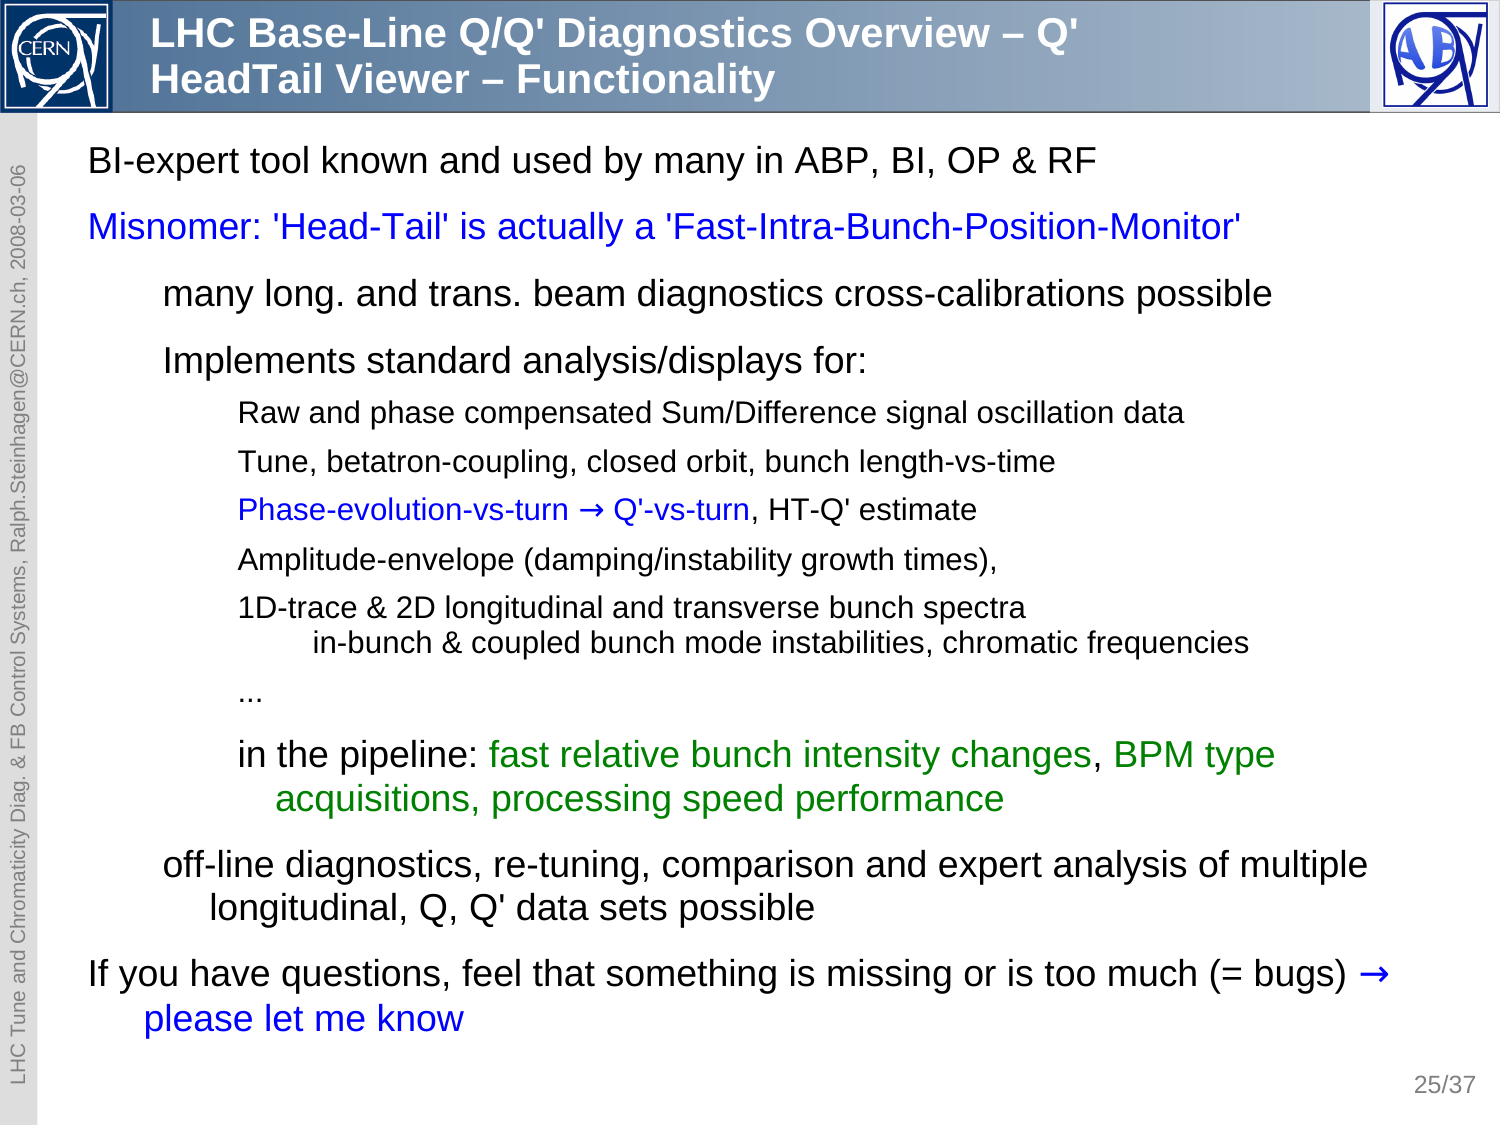

# LHC Base-Line Q/Q' Diagnostics Overview – Q' HeadTail Viewer – Functionality
BI-expert tool known and used by many in ABP, BI, OP & RF
Misnomer: 'Head-Tail' is actually a 'Fast-Intra-Bunch-Position-Monitor'
many long. and trans. beam diagnostics cross-calibrations possible
Implements standard analysis/displays for:
Raw and phase compensated Sum/Difference signal oscillation data
Tune, betatron-coupling, closed orbit, bunch length-vs-time
Phase-evolution-vs-turn → Q'-vs-turn, HT-Q' estimate
Amplitude-envelope (damping/instability growth times),
1D-trace & 2D longitudinal and transverse bunch spectra
in-bunch & coupled bunch mode instabilities, chromatic frequencies
...
in the pipeline: fast relative bunch intensity changes, BPM type acquisitions, processing speed performance
off-line diagnostics, re-tuning, comparison and expert analysis of multiple 	longitudinal, Q, Q' data sets possible
If you have questions, feel that something is missing or is too much (= bugs) → please let me know